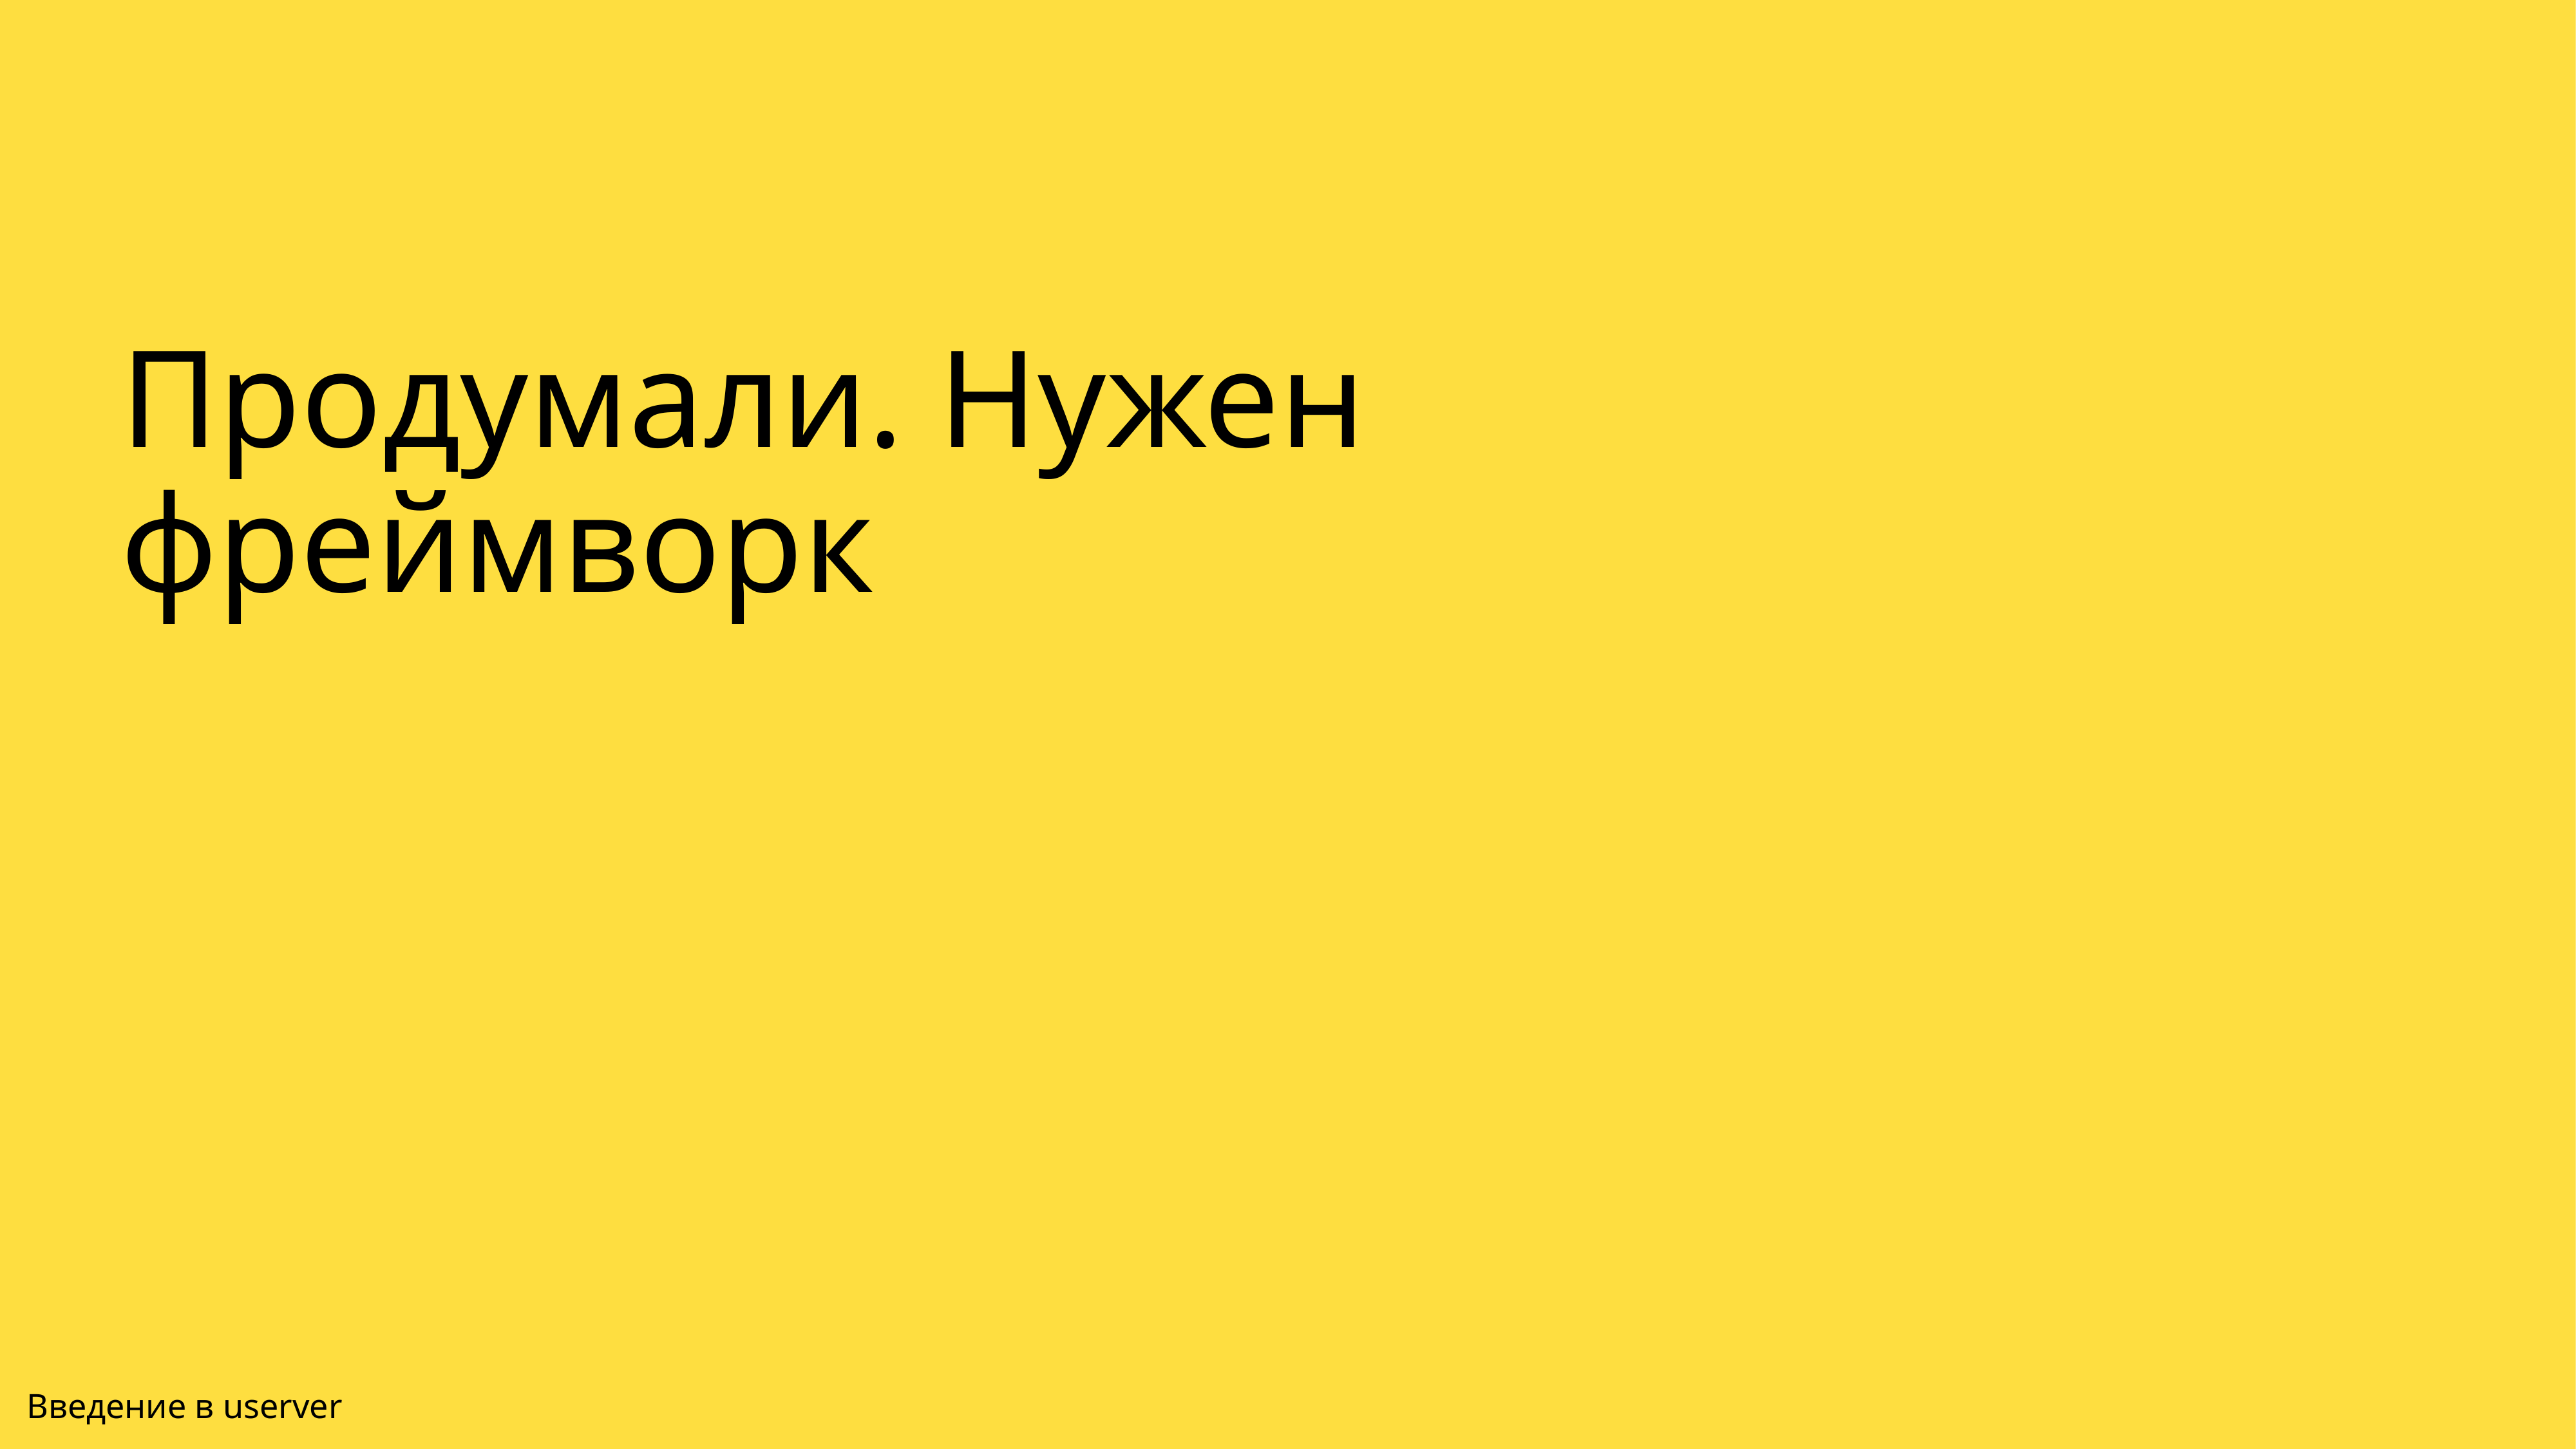

# Продумали. Нужен фреймворк
Введение в userver